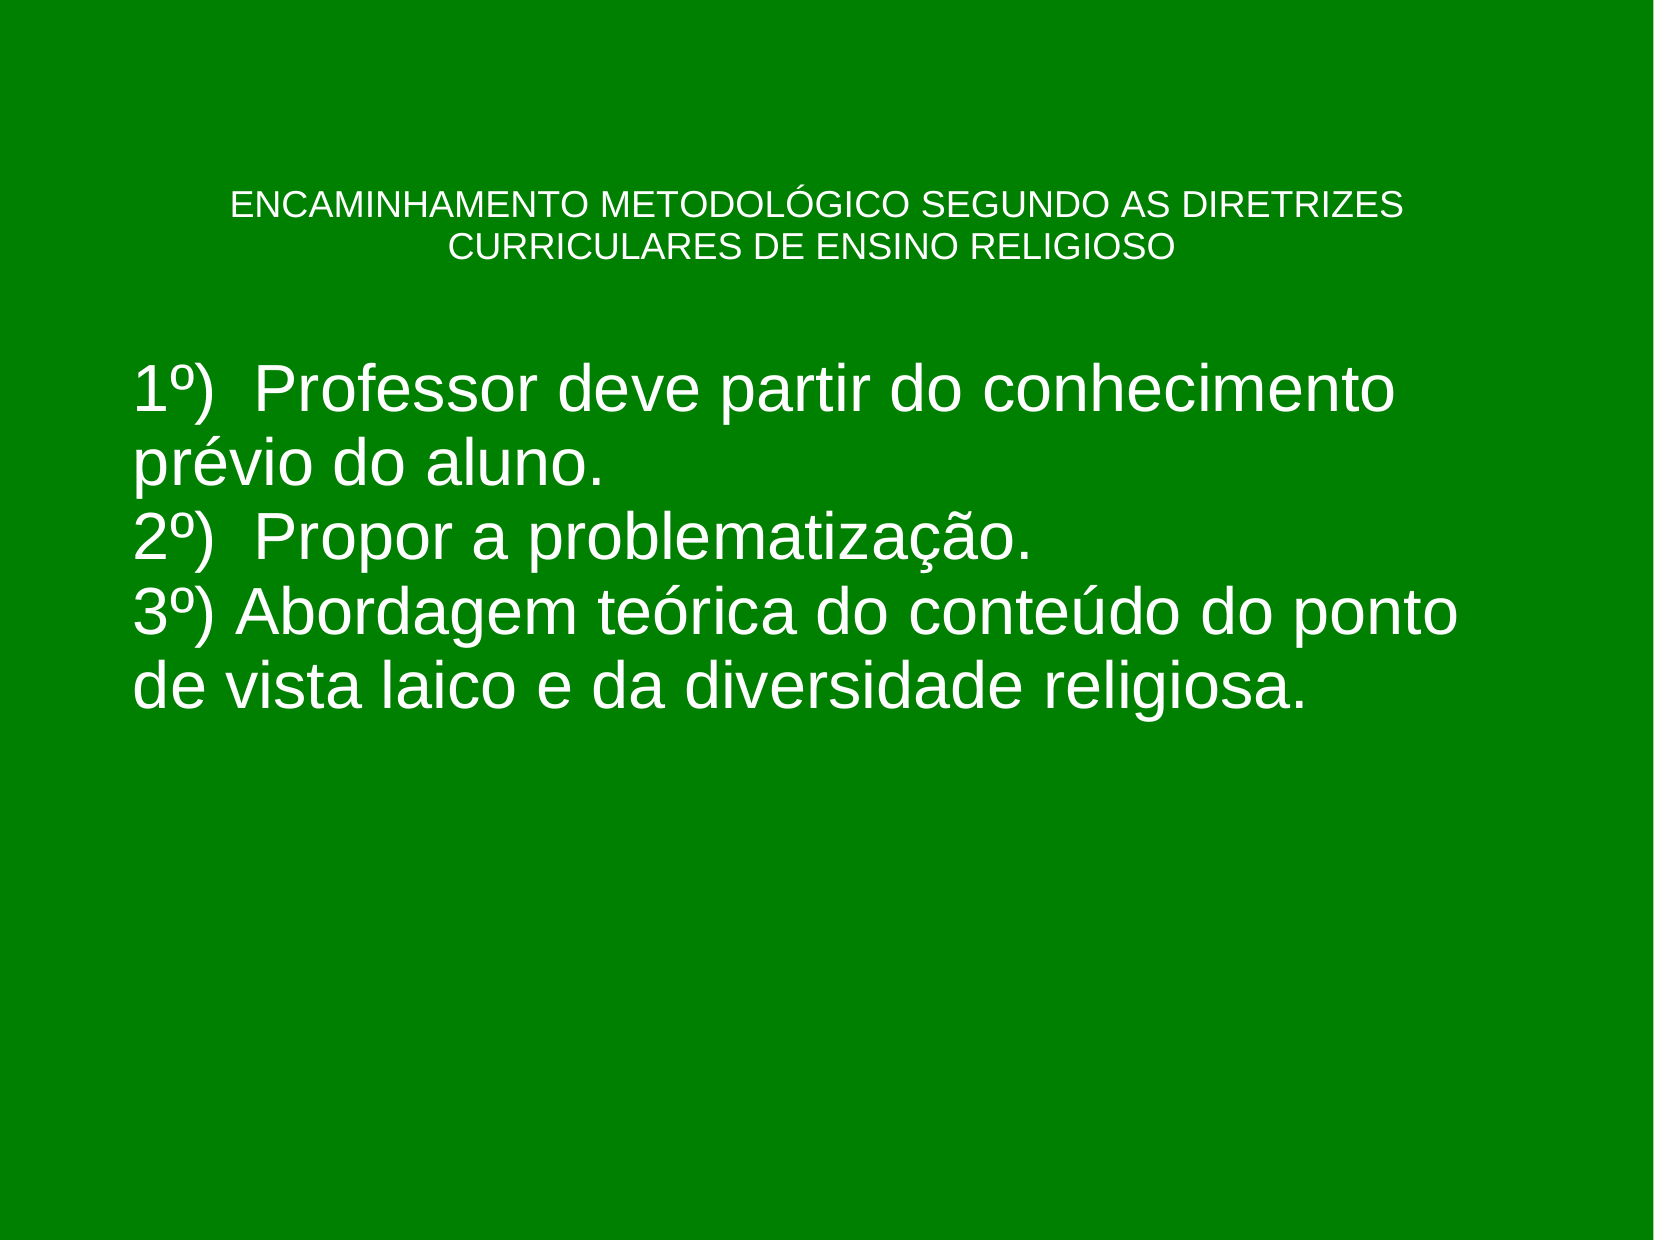

ENCAMINHAMENTO METODOLÓGICO SEGUNDO AS DIRETRIZES CURRICULARES DE ENSINO RELIGIOSO
1º) Professor deve partir do conhecimento prévio do aluno.
2º) Propor a problematização.
3º) Abordagem teórica do conteúdo do ponto de vista laico e da diversidade religiosa.